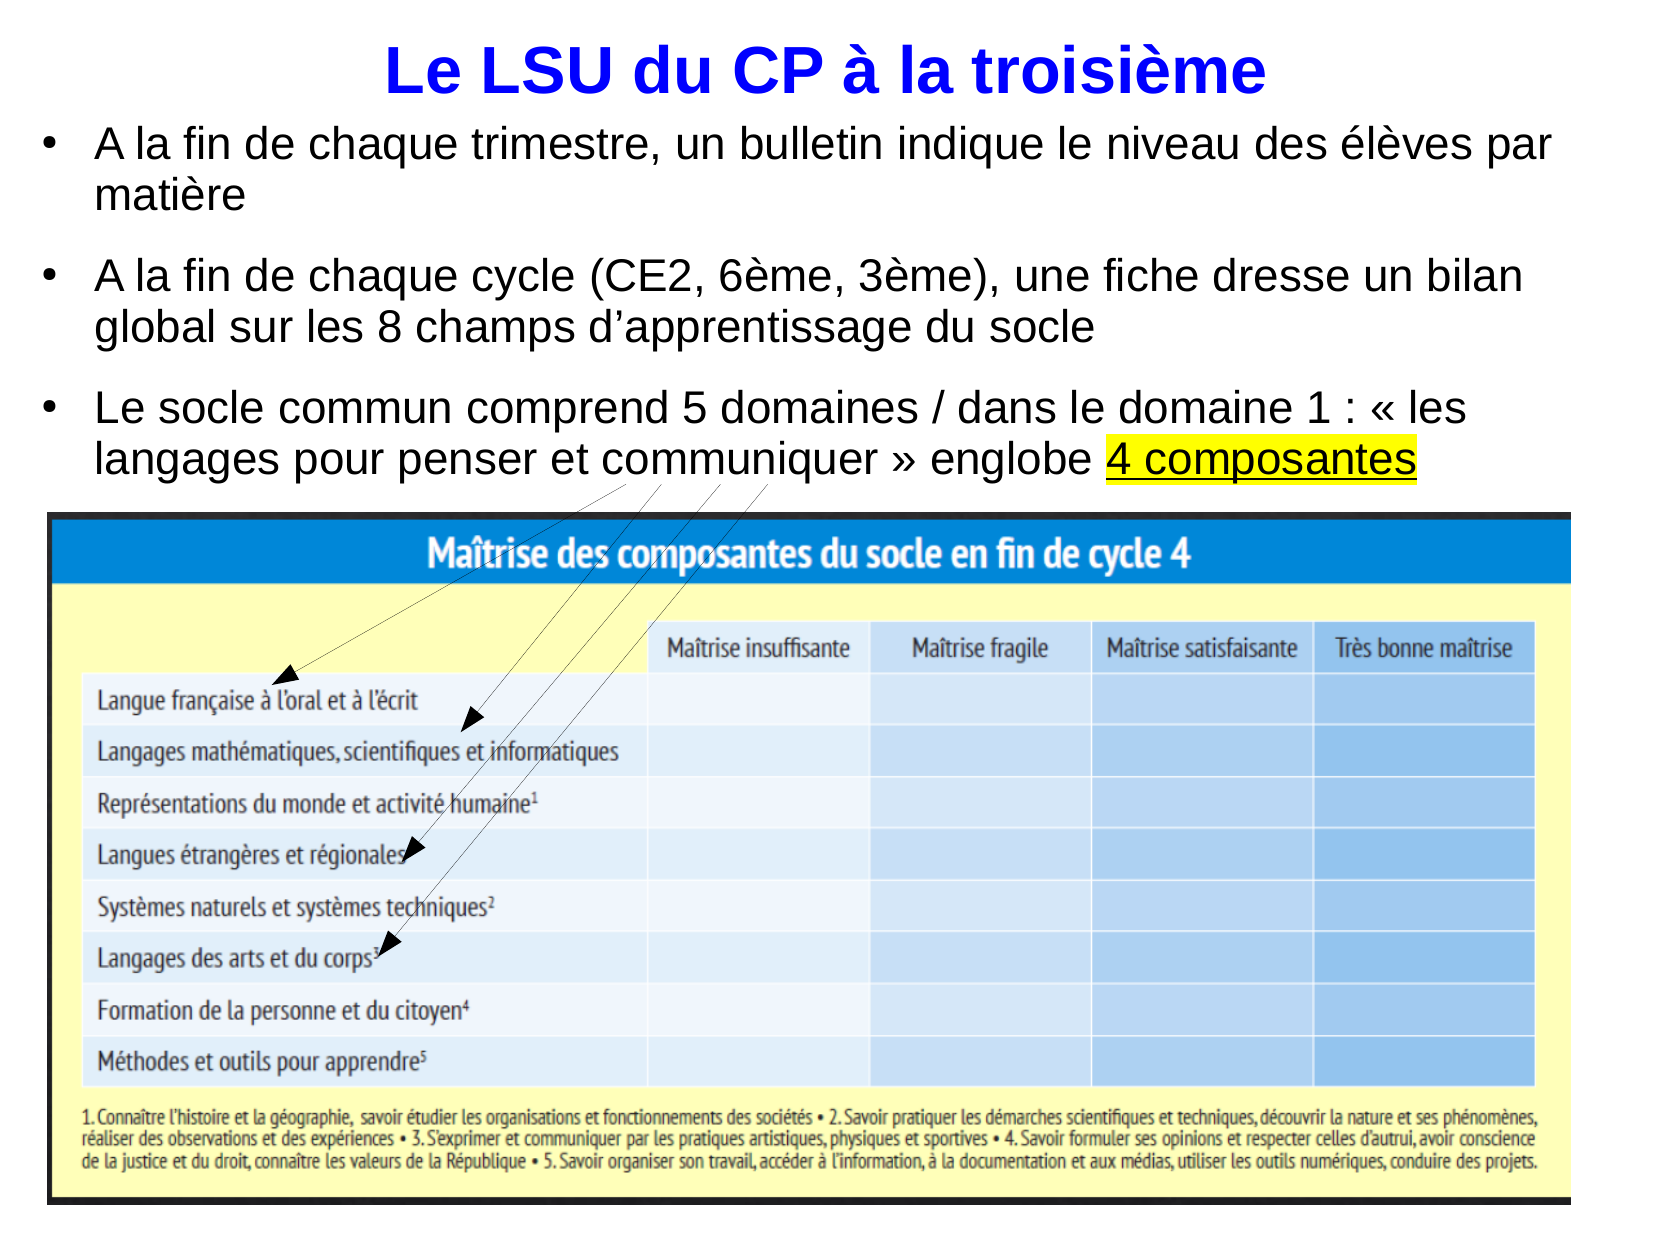

# Le LSU du CP à la troisième
A la fin de chaque trimestre, un bulletin indique le niveau des élèves par matière
A la fin de chaque cycle (CE2, 6ème, 3ème), une fiche dresse un bilan global sur les 8 champs d’apprentissage du socle
Le socle commun comprend 5 domaines / dans le domaine 1 : « les langages pour penser et communiquer » englobe 4 composantes